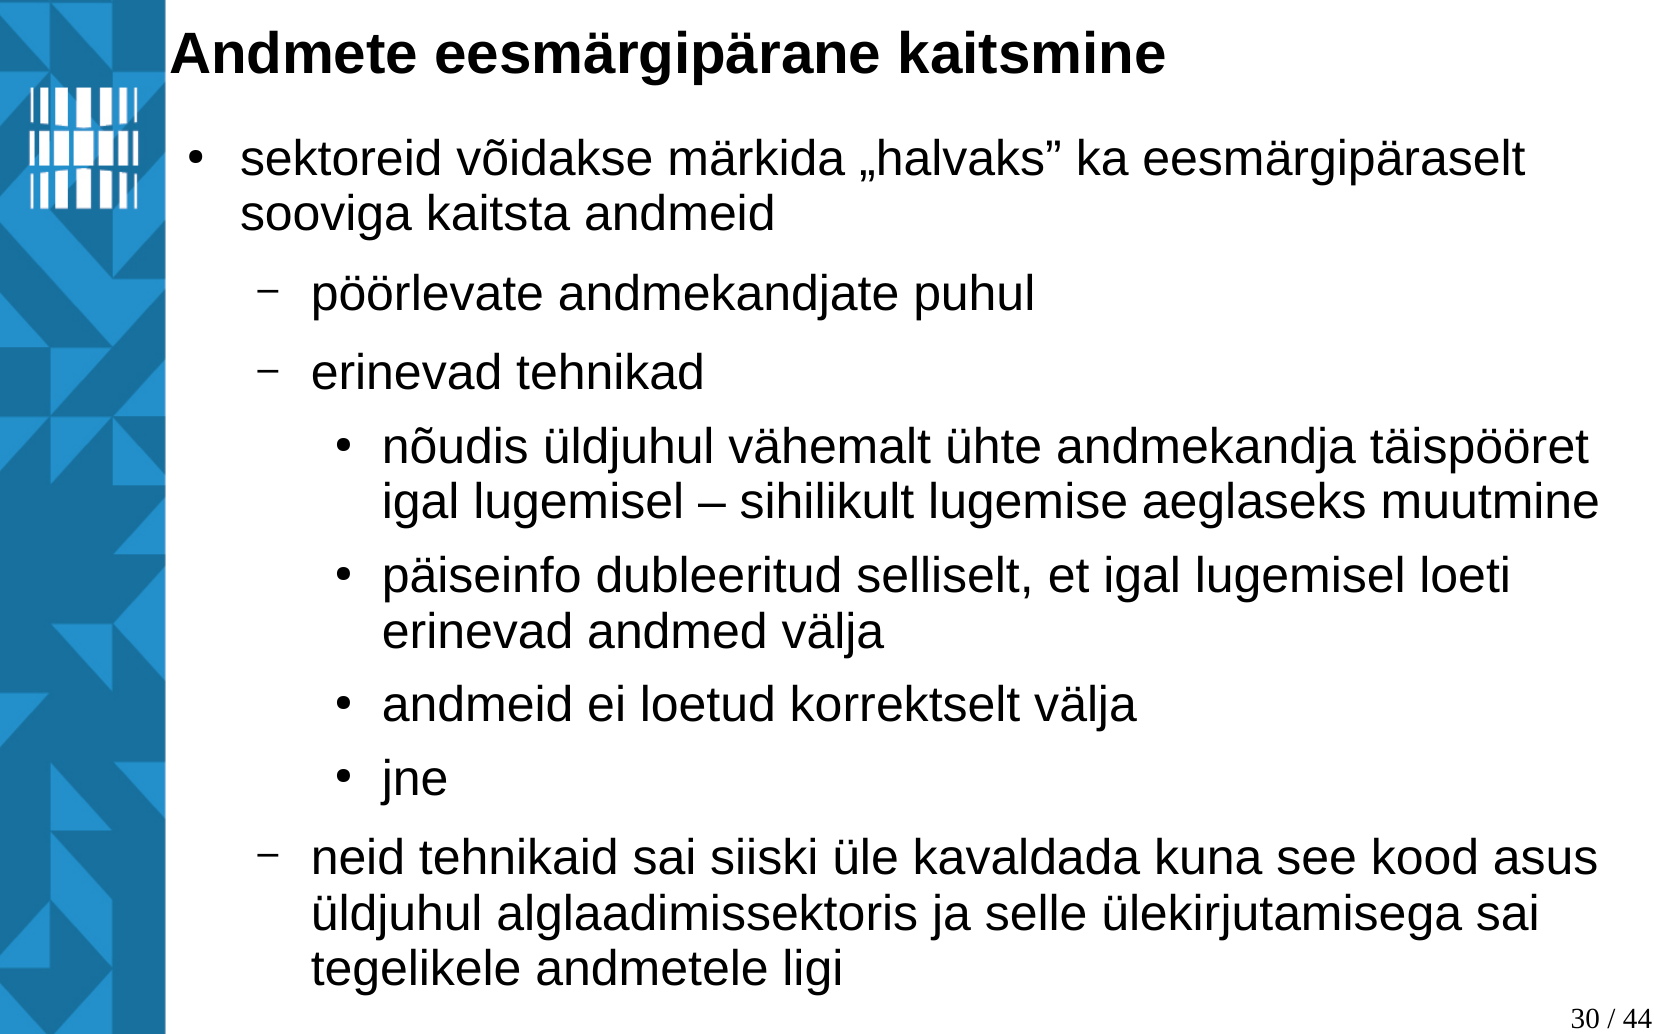

# Andmete eesmärgipärane kaitsmine
sektoreid võidakse märkida „halvaks” ka eesmärgipäraselt sooviga kaitsta andmeid
pöörlevate andmekandjate puhul
erinevad tehnikad
nõudis üldjuhul vähemalt ühte andmekandja täispööret igal lugemisel – sihilikult lugemise aeglaseks muutmine
päiseinfo dubleeritud selliselt, et igal lugemisel loeti erinevad andmed välja
andmeid ei loetud korrektselt välja
jne
neid tehnikaid sai siiski üle kavaldada kuna see kood asus üldjuhul alglaadimissektoris ja selle ülekirjutamisega sai tegelikele andmetele ligi
30